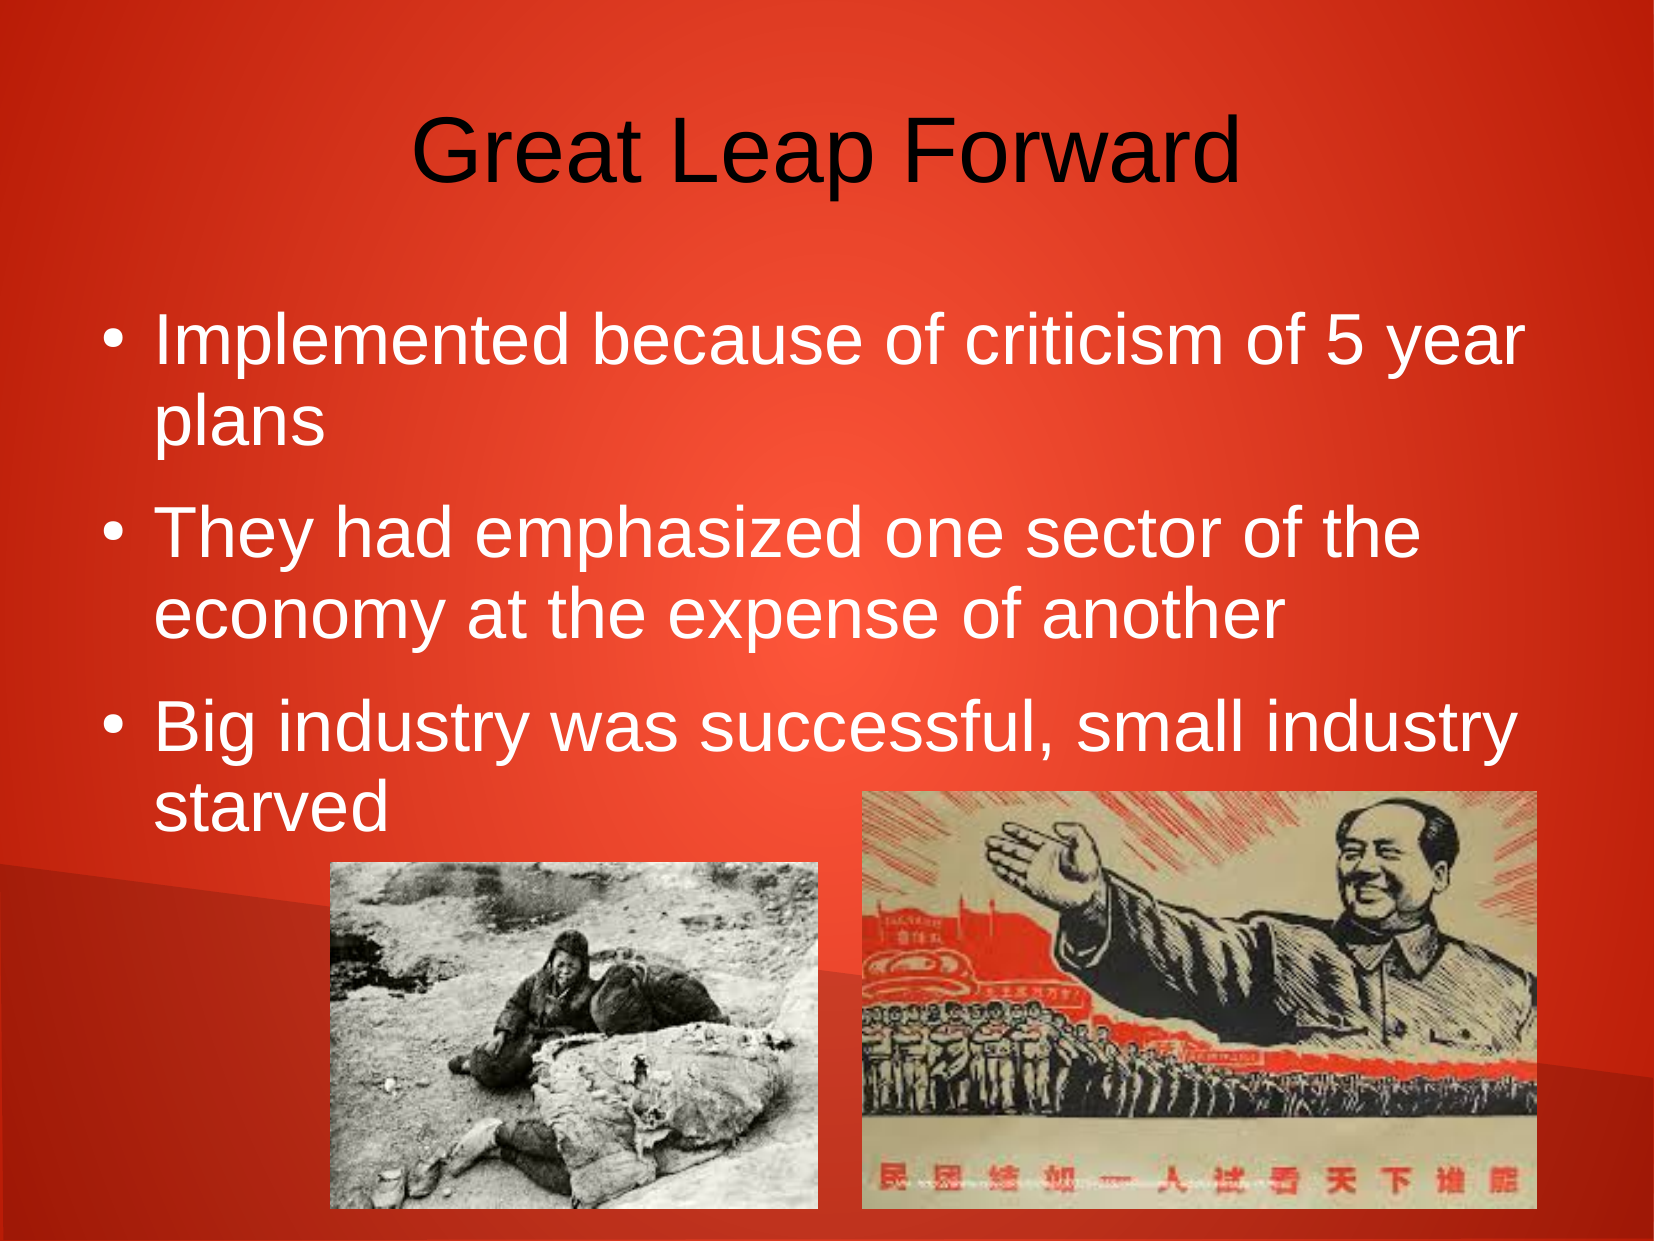

# Great Leap Forward
Implemented because of criticism of 5 year plans
They had emphasized one sector of the economy at the expense of another
Big industry was successful, small industry starved